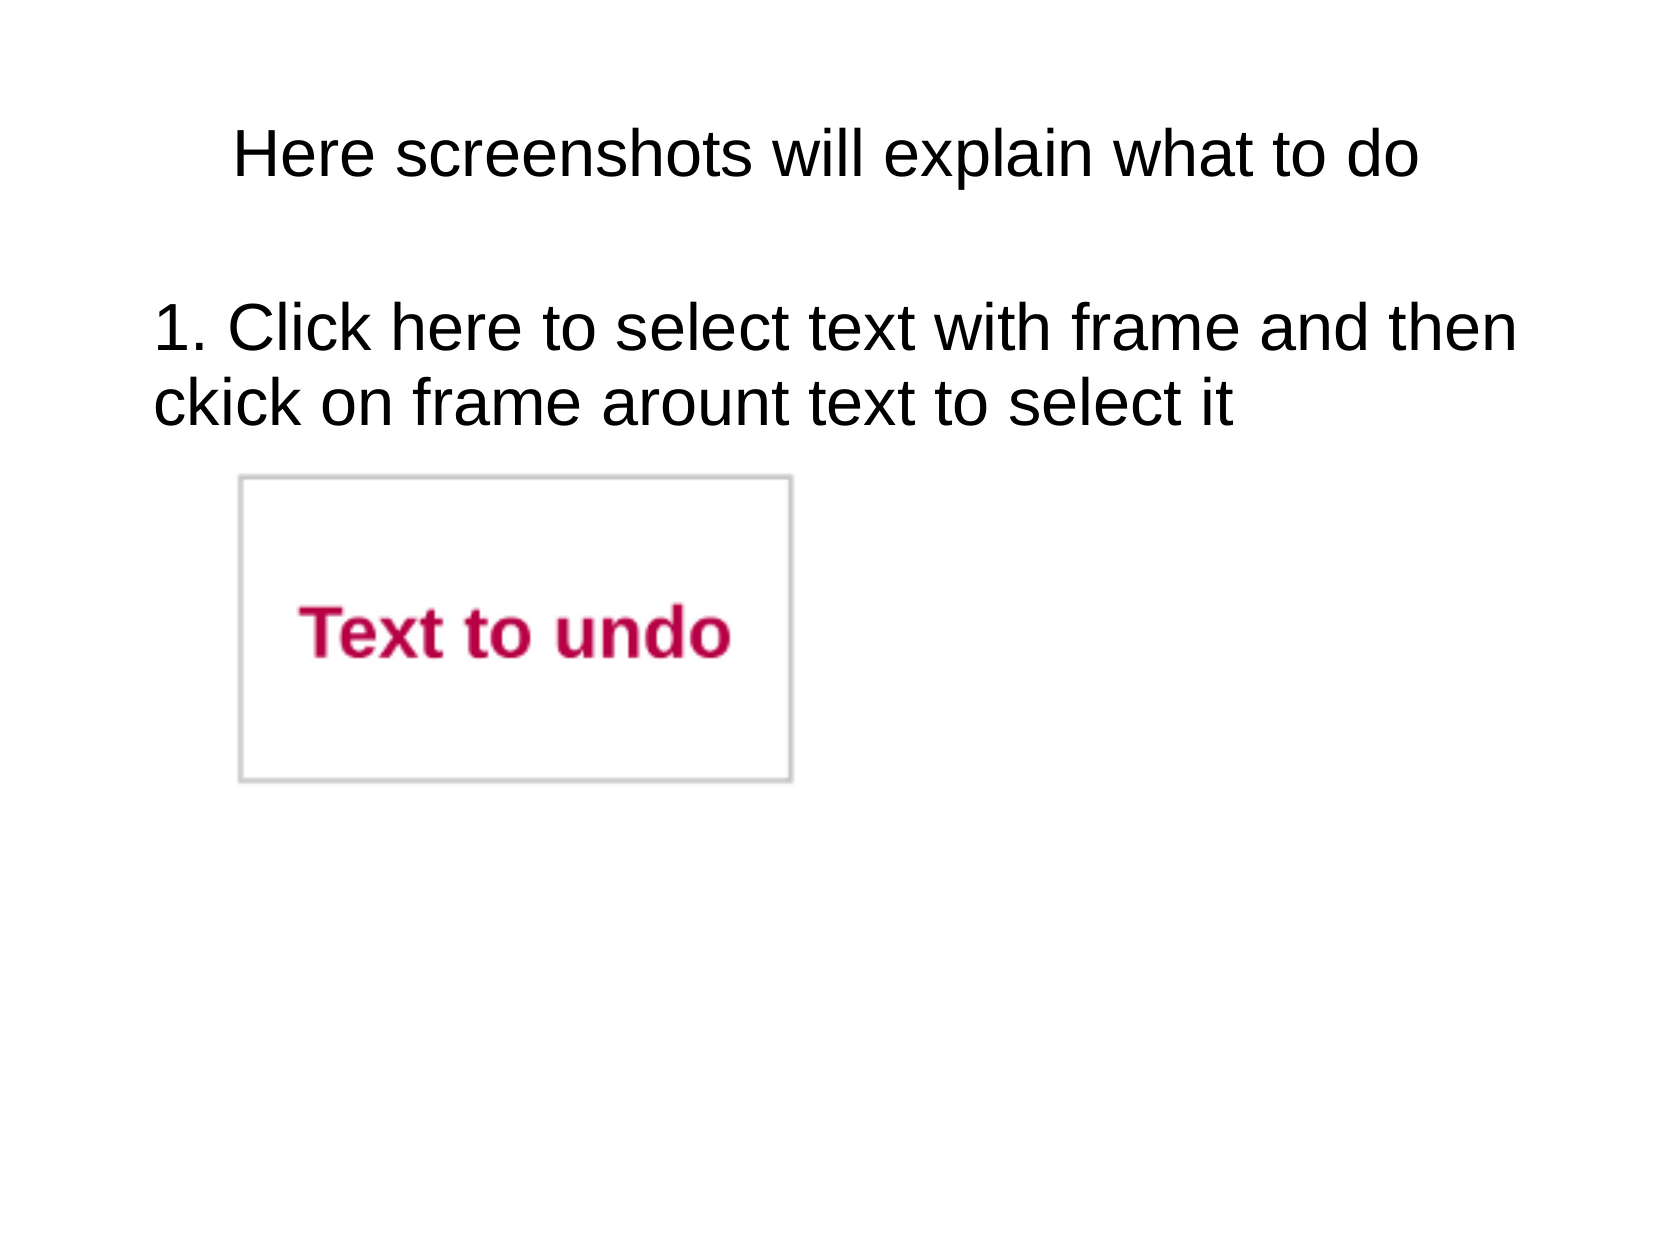

# Here screenshots will explain what to do
1. Click here to select text with frame and then ckick on frame arount text to select it